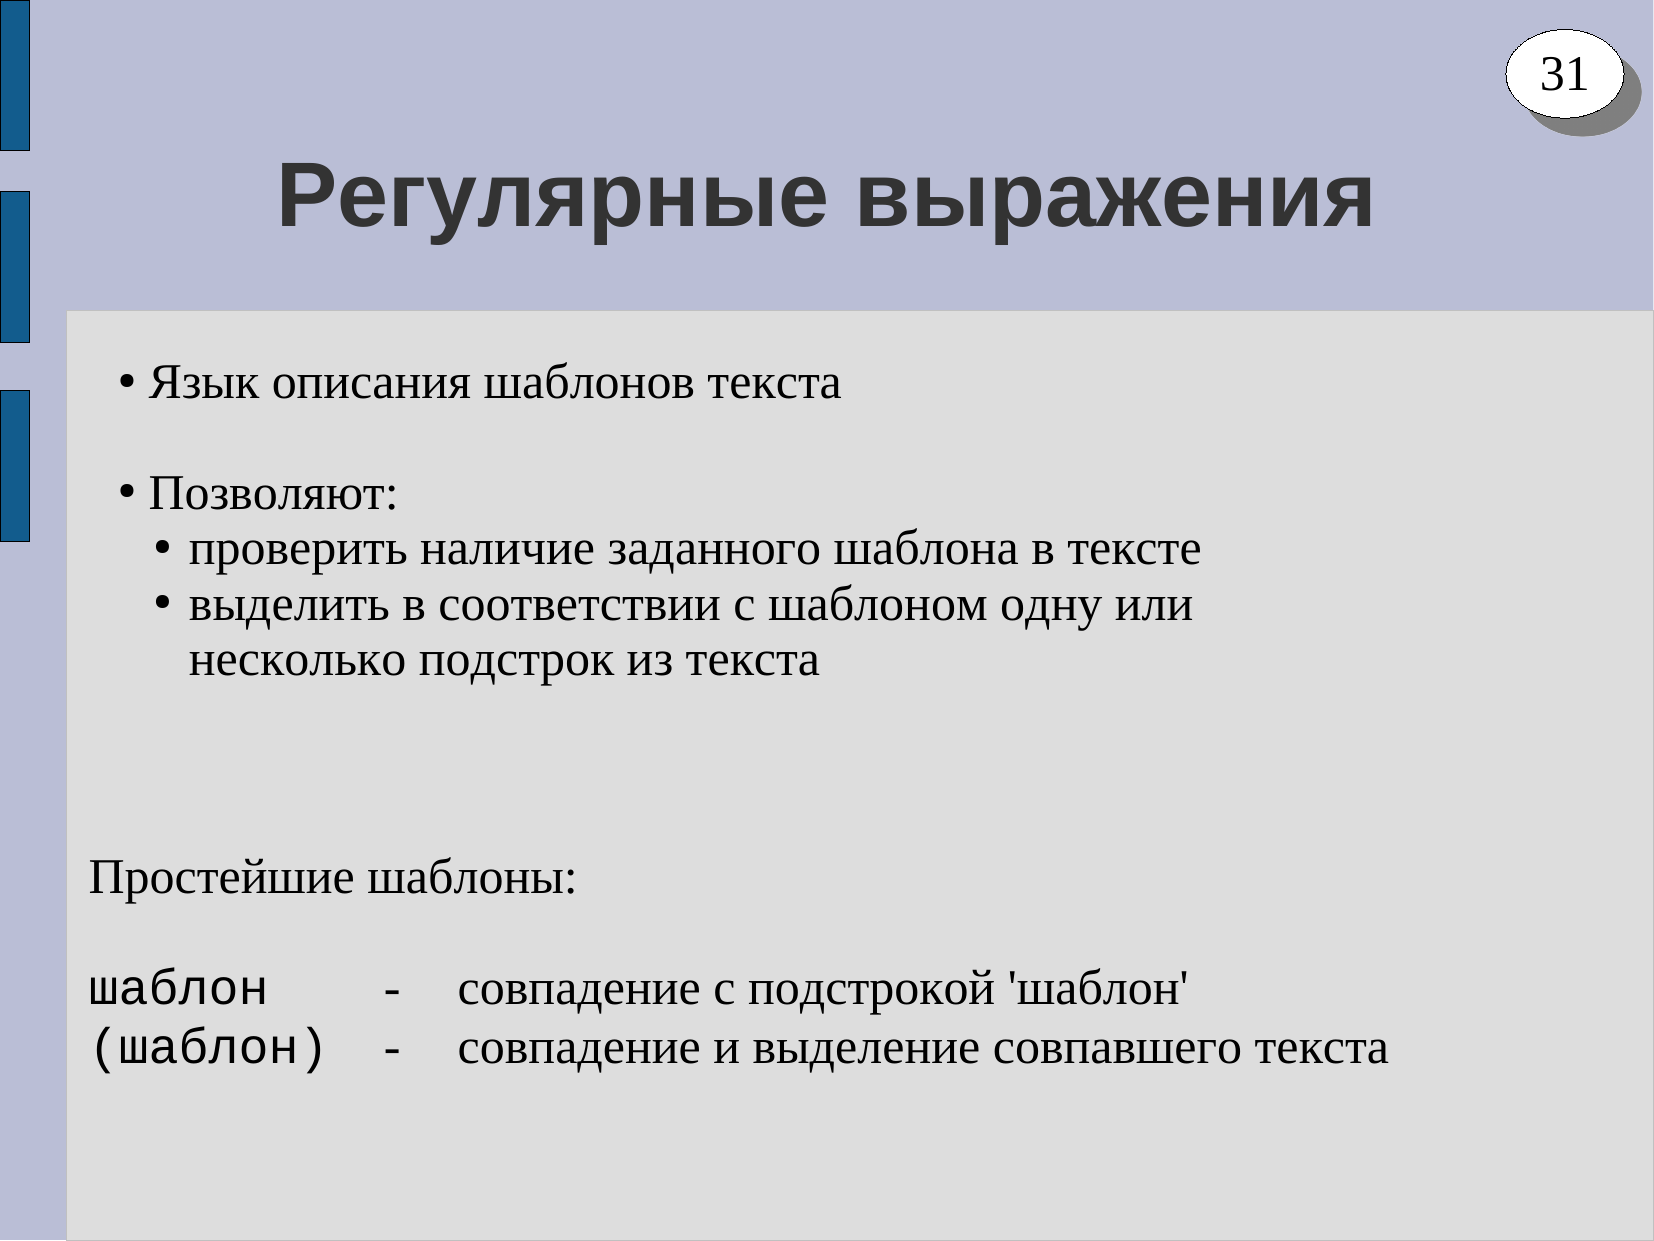

31
# Регулярные выражения
 Язык описания шаблонов текста
 Позволяют:
проверить наличие заданного шаблона в тексте
выделить в соответствии с шаблоном одну или
несколько подстрок из текста
Простейшие шаблоны:
шаблон		-	совпадение с подстрокой 'шаблон'
(шаблон)	-	совпадение и выделение совпавшего текста